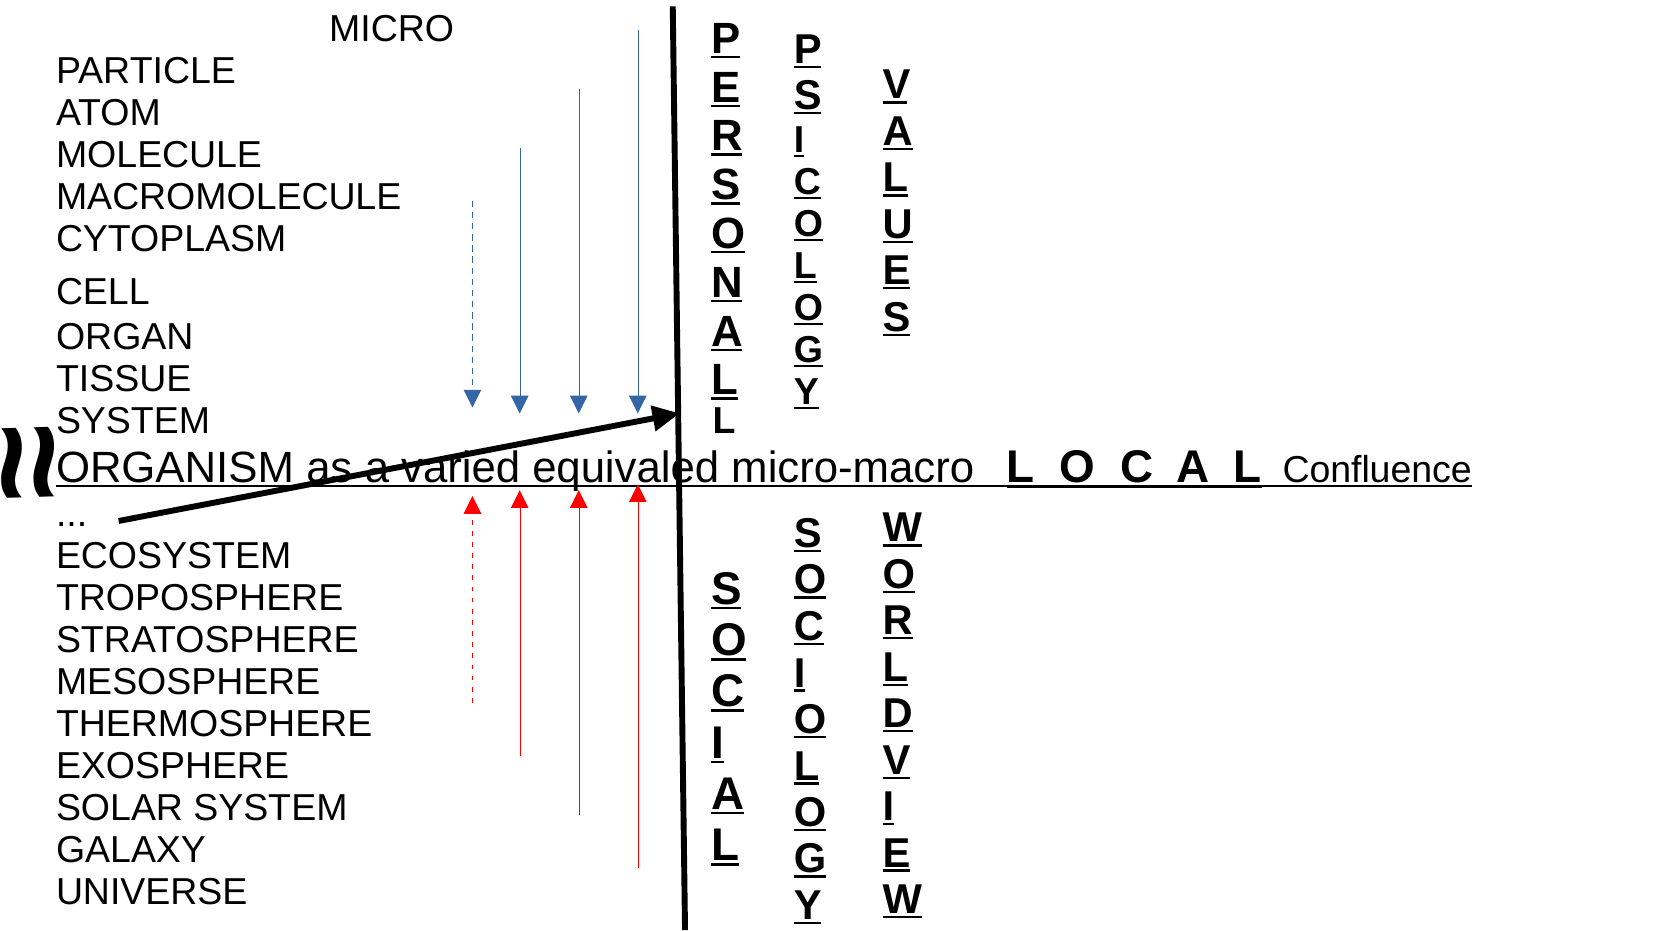

MICRO
PARTICLE
ATOM
MOLECULE
MACROMOLECULE
CYTOPLASM
CELL
ORGAN
TISSUE
SYSTEM L
ORGANISM as a varied equivaled micro-macro L O C A L Confluence
...
ECOSYSTEM
TROPOSPHERE
STRATOSPHERE
MESOSPHERE
THERMOSPHERE
EXOSPHERE
SOLAR SYSTEM
GALAXY
UNIVERSE
PERSONAL
PS
I
COLOGY
VALUES
≈
WORLDV
I
EW
SOC
I
OLOGY
SOCIAL